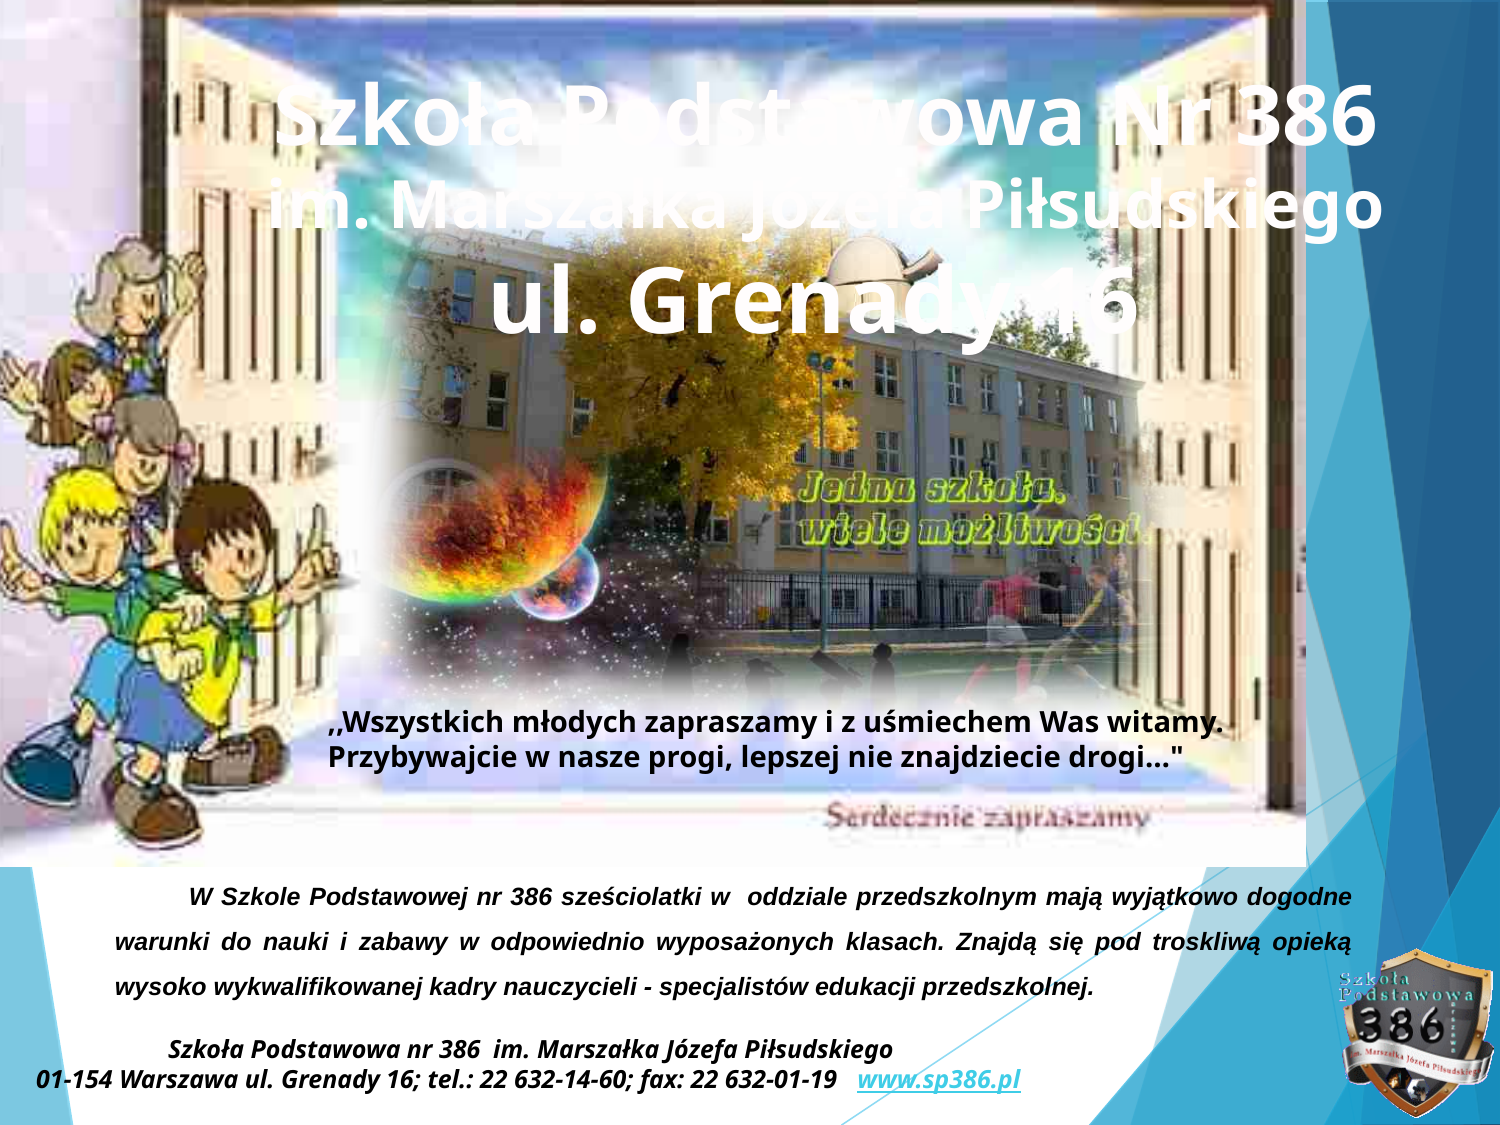

Szkoła Podstawowa Nr 386
im. Marszałka Józefa Piłsudskiego
ul. Grenady 16
,,Wszystkich młodych zapraszamy i z uśmiechem Was witamy.
Przybywajcie w nasze progi, lepszej nie znajdziecie drogi…"
W Szkole Podstawowej nr 386 sześciolatki w oddziale przedszkolnym mają wyjątkowo dogodne warunki do nauki i zabawy w odpowiednio wyposażonych klasach. Znajdą się pod troskliwą opieką wysoko wykwalifikowanej kadry nauczycieli - specjalistów edukacji przedszkolnej.
Szkoła Podstawowa nr 386 im. Marszałka Józefa Piłsudskiego
01-154 Warszawa ul. Grenady 16; tel.: 22 632-14-60; fax: 22 632-01-19 www.sp386.pl